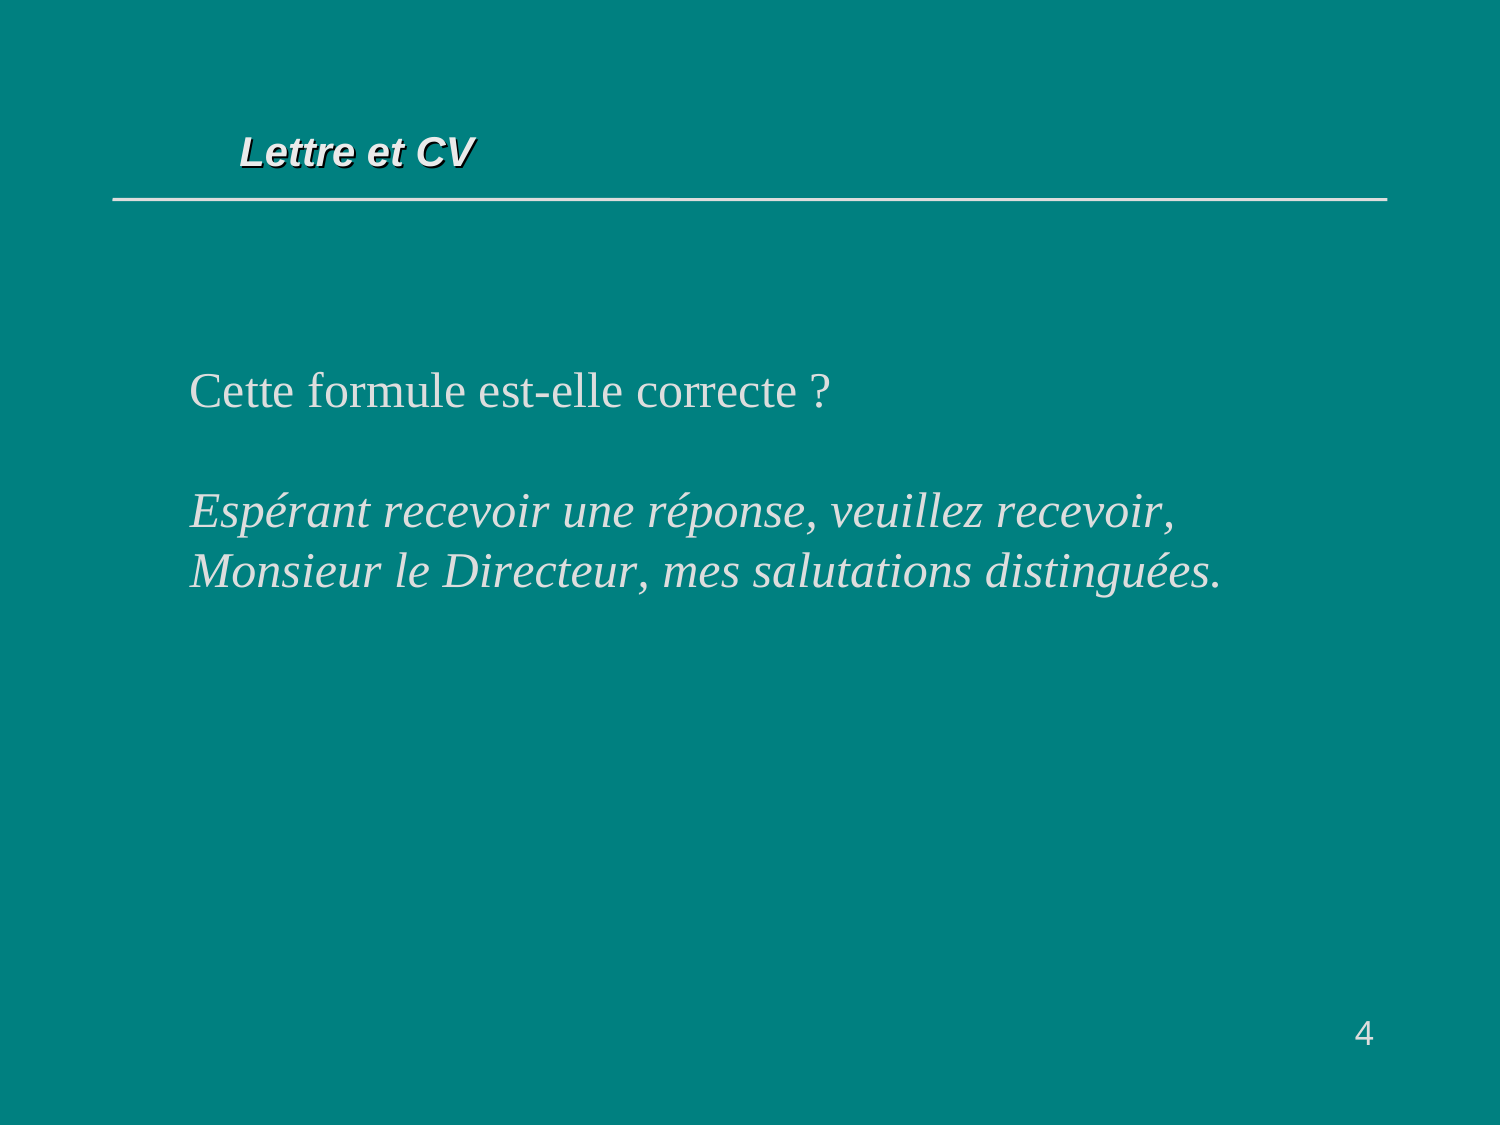

Lettre et CV
Cette formule est-elle correcte ?
Espérant recevoir une réponse, veuillez recevoir, Monsieur le Directeur, mes salutations distinguées.
4